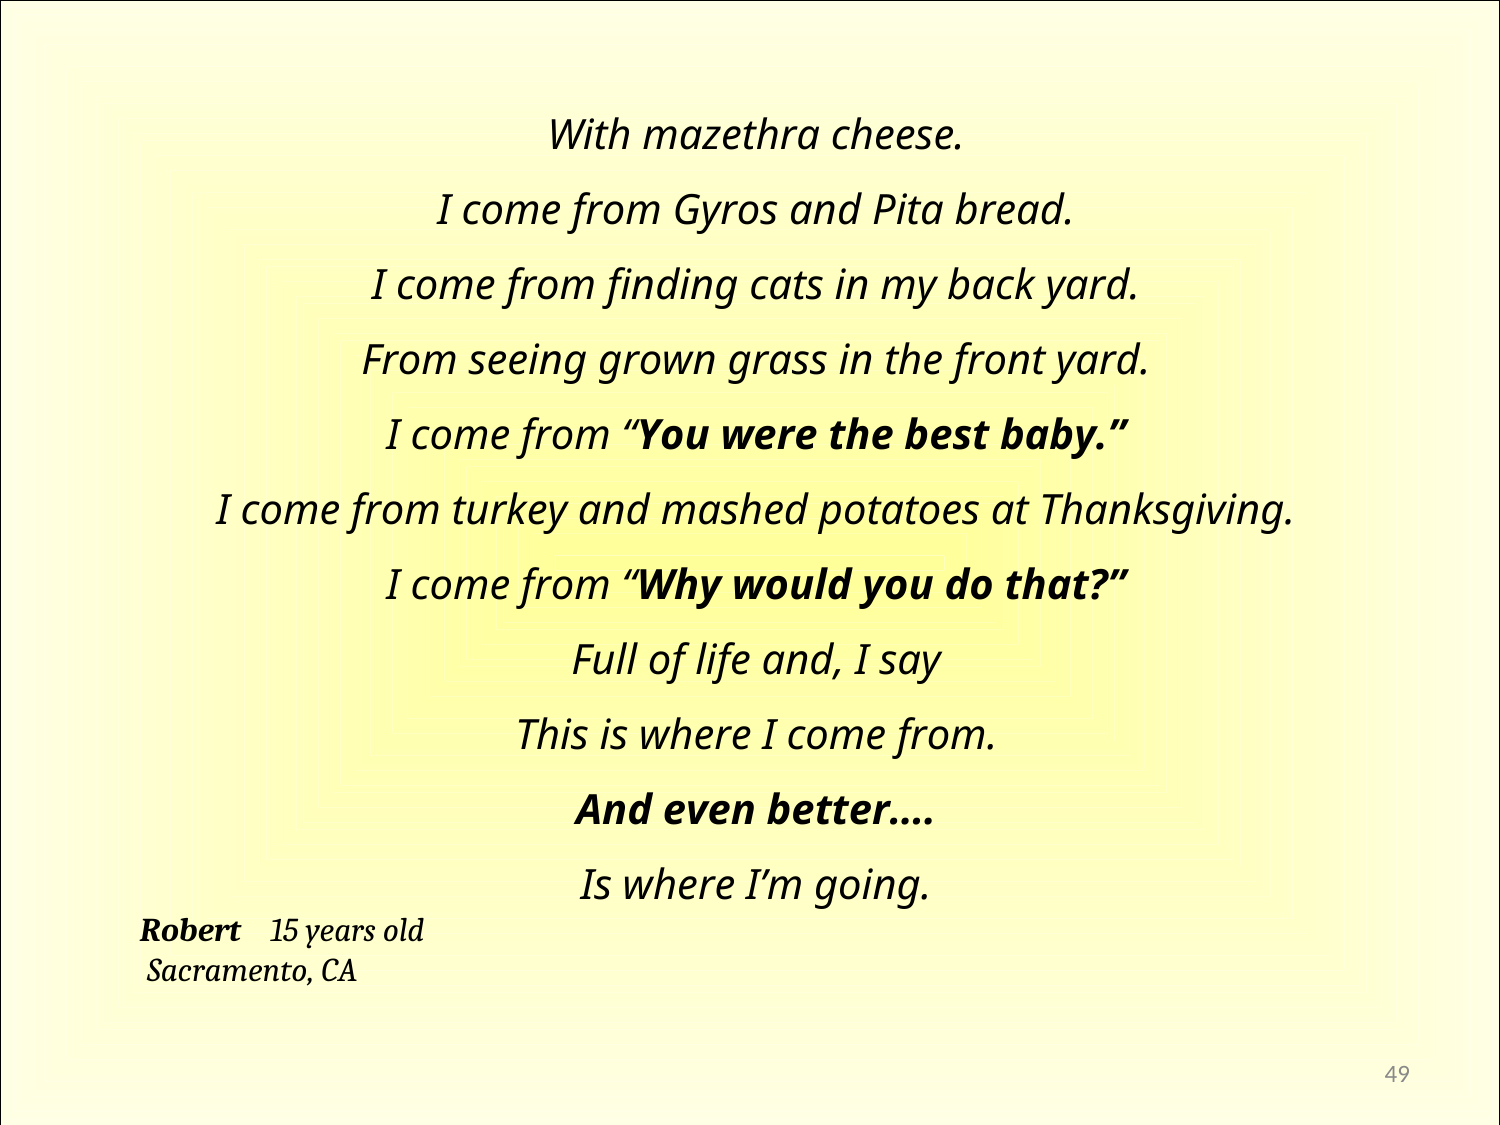

With mazethra cheese.
I come from Gyros and Pita bread.
I come from finding cats in my back yard.
From seeing grown grass in the front yard.
I come from “You were the best baby.”
I come from turkey and mashed potatoes at Thanksgiving.
I come from “Why would you do that?”
Full of life and, I say
This is where I come from.
And even better….
Is where I’m going.
Robert 15 years old
 Sacramento, CA